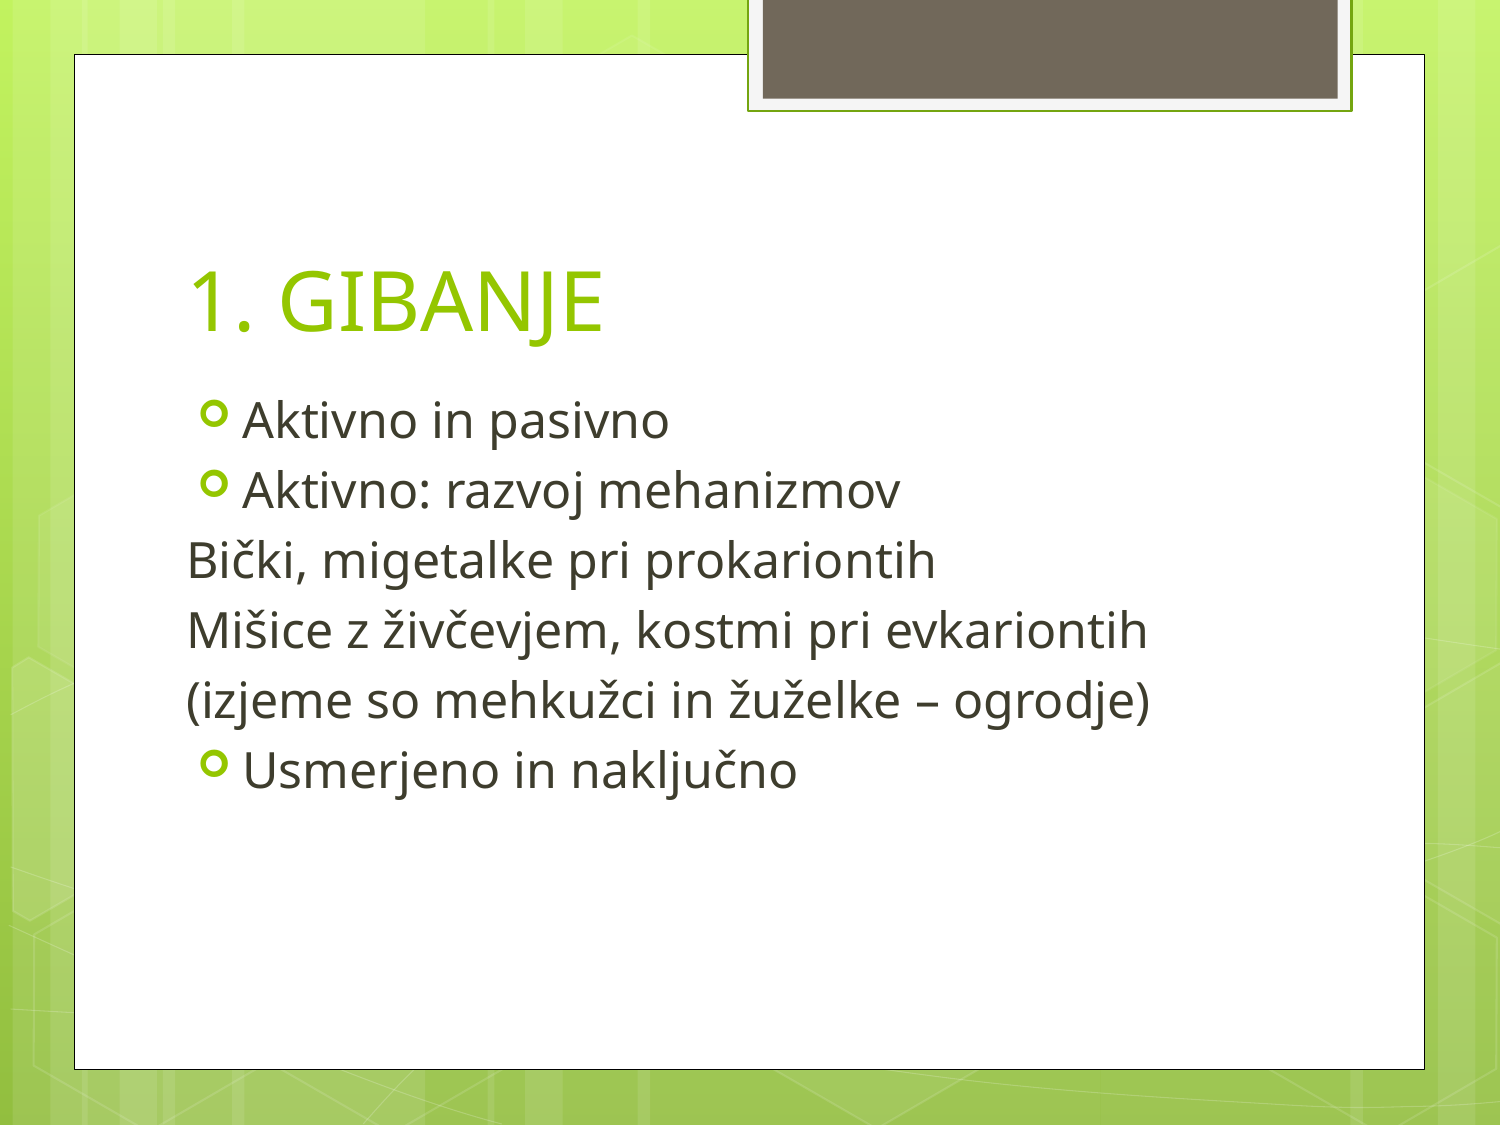

# 1. GIBANJE
Aktivno in pasivno
Aktivno: razvoj mehanizmov
Bički, migetalke pri prokariontih
Mišice z živčevjem, kostmi pri evkariontih
(izjeme so mehkužci in žuželke – ogrodje)
Usmerjeno in naključno